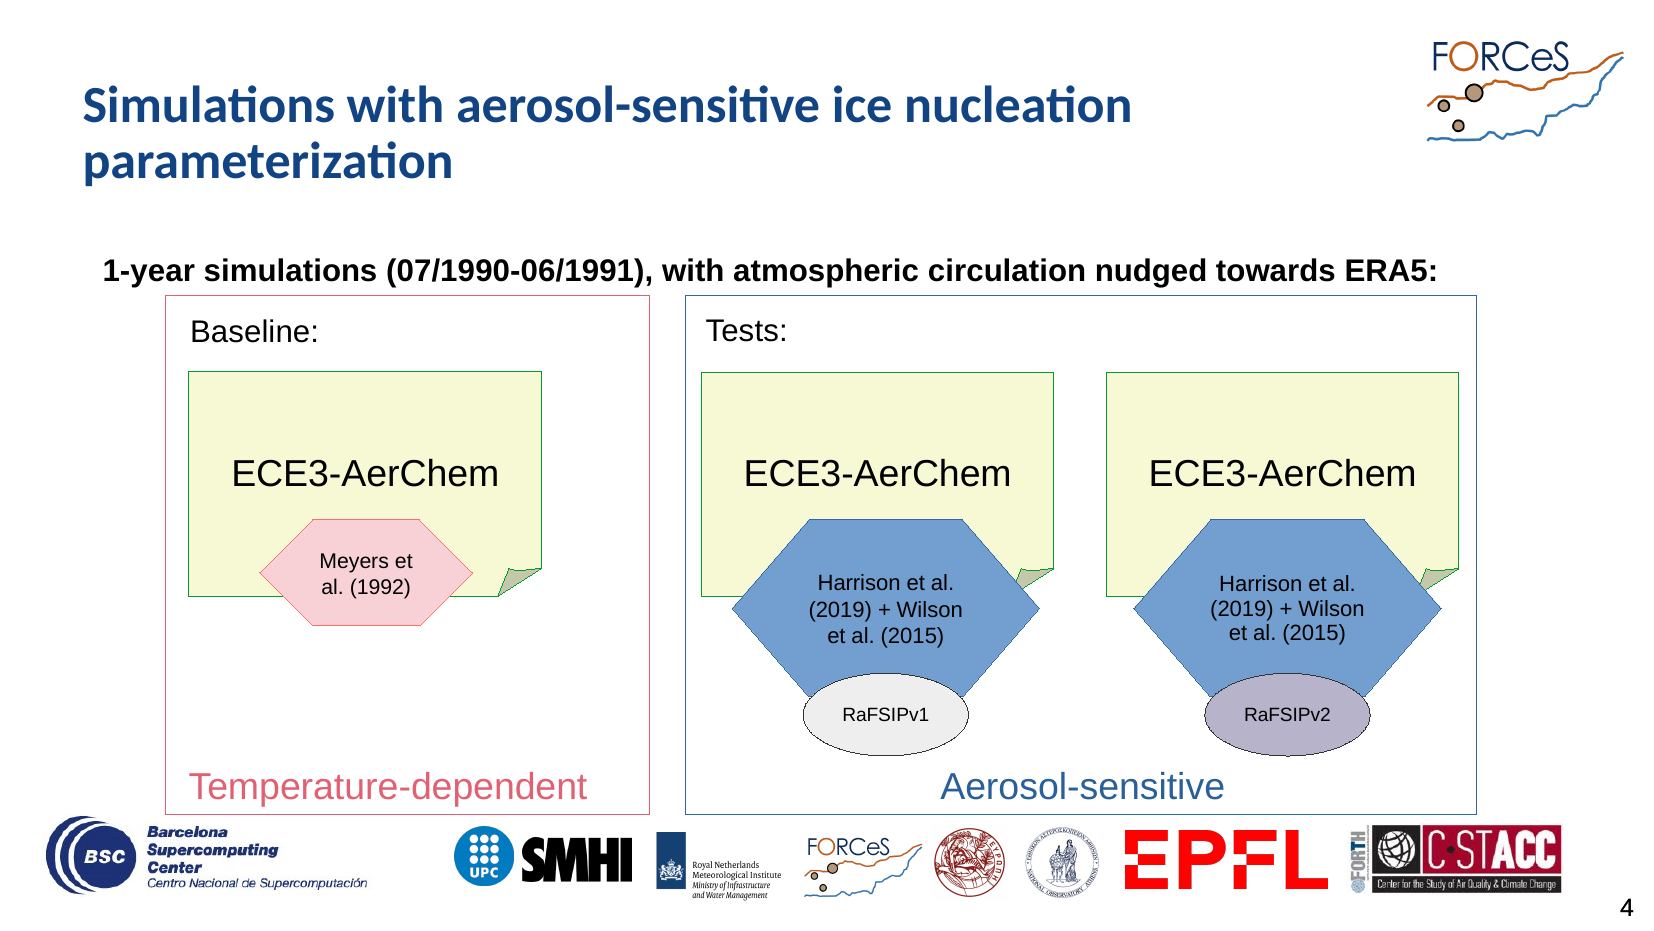

Simulations with aerosol-sensitive ice nucleation parameterization
1-year simulations (07/1990-06/1991), with atmospheric circulation nudged towards ERA5:
Tests:
Baseline:
ECE3-AerChem
ECE3-AerChem
ECE3-AerChem
Meyers et al. (1992)
Harrison et al. (2019) + Wilson et al. (2015)
Harrison et al. (2019) + Wilson et al. (2015)
RaFSIPv1
RaFSIPv2
Temperature-dependent
Aerosol-sensitive